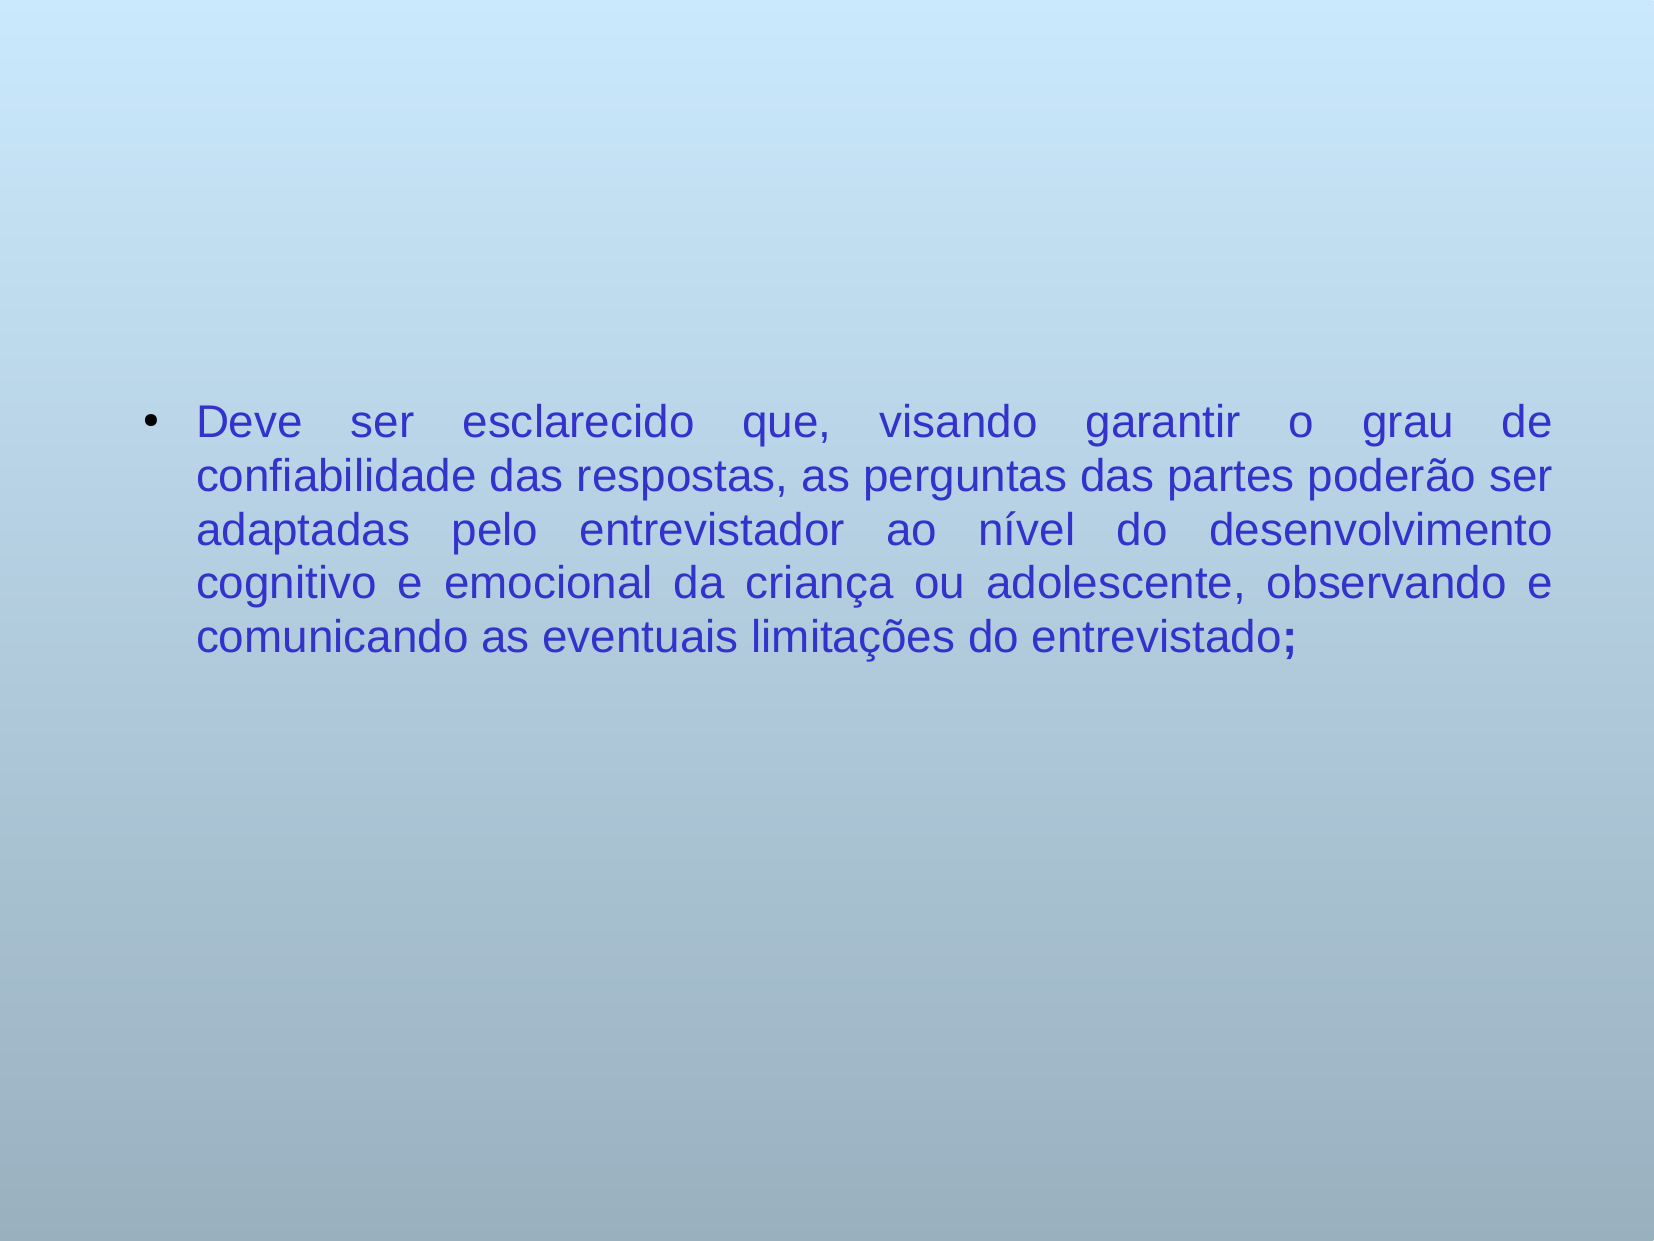

#
Deve ser esclarecido que, visando garantir o grau de confiabilidade das respostas, as perguntas das partes poderão ser adaptadas pelo entrevistador ao nível do desenvolvimento cognitivo e emocional da criança ou adolescente, observando e comunicando as eventuais limitações do entrevistado;